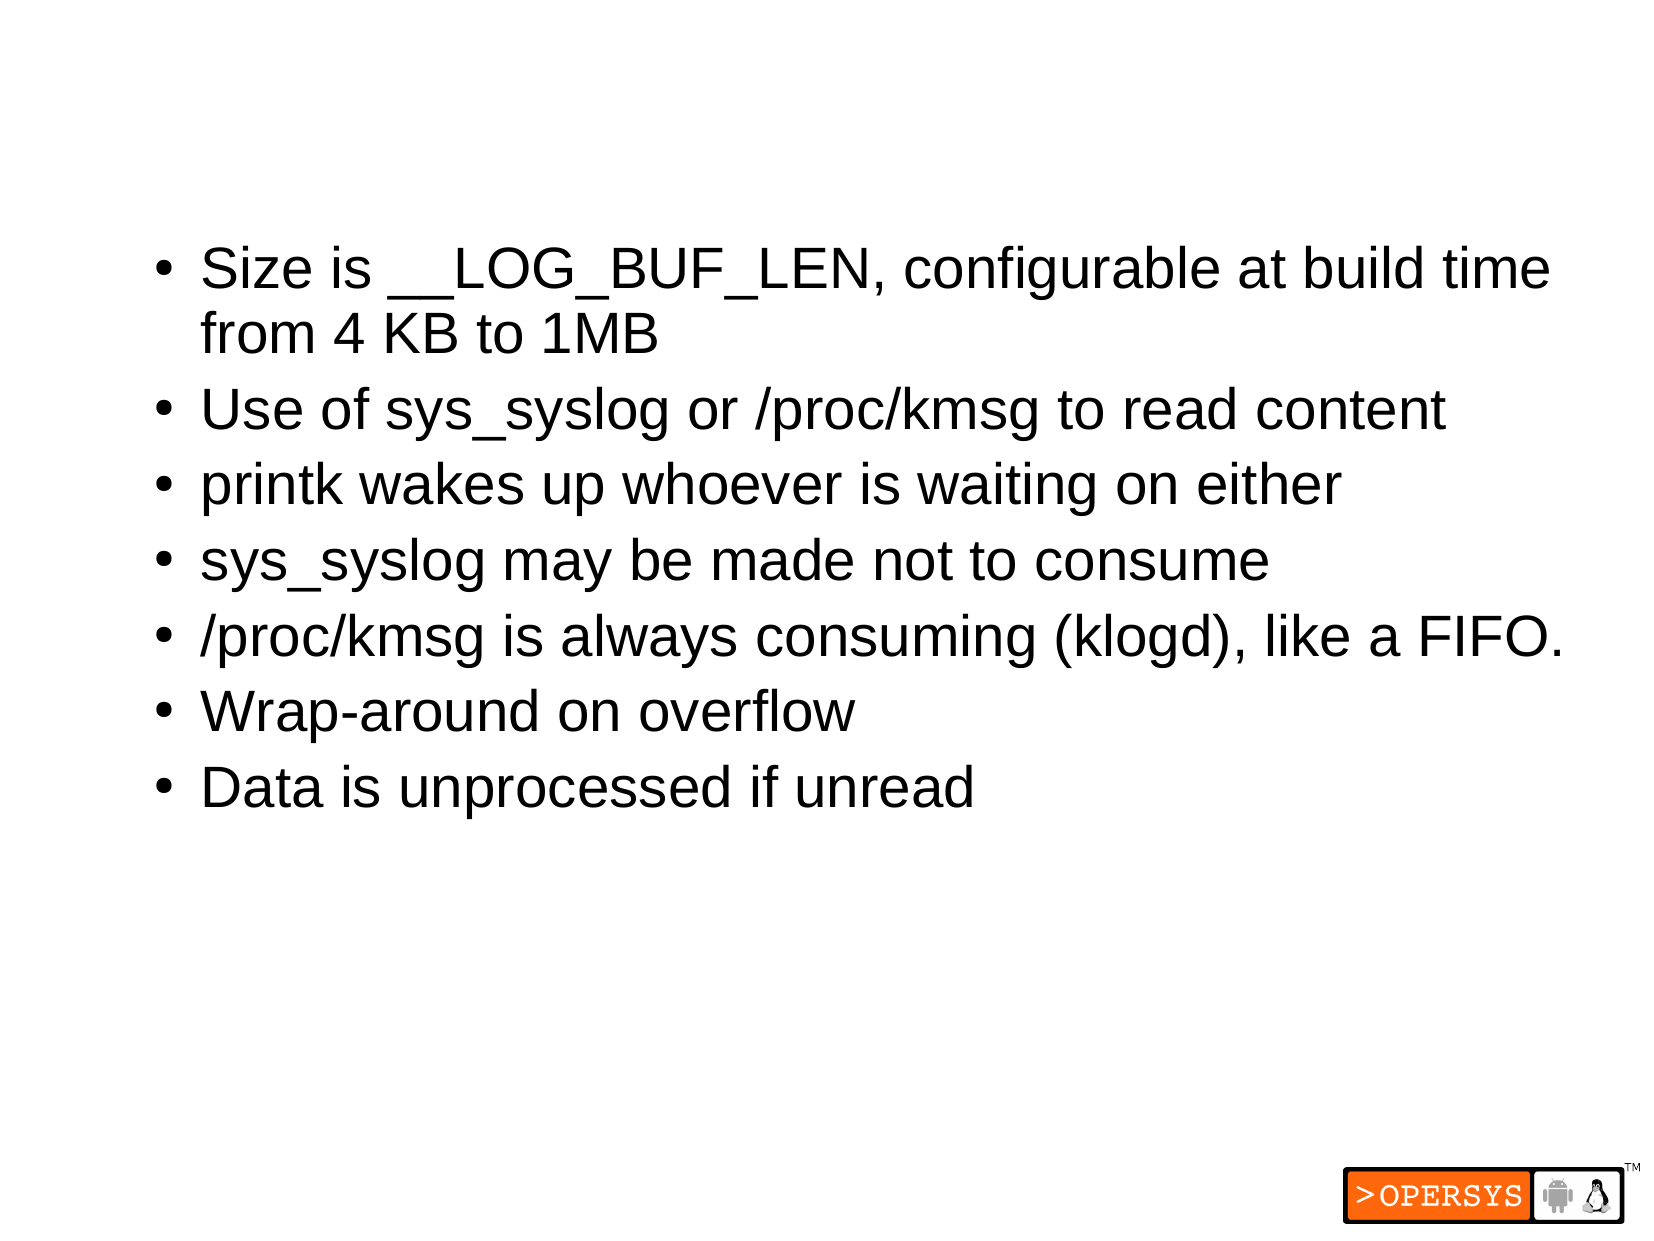

# Size is __LOG_BUF_LEN, configurable at build time from 4 KB to 1MB
Use of sys_syslog or /proc/kmsg to read content
printk wakes up whoever is waiting on either
sys_syslog may be made not to consume
/proc/kmsg is always consuming (klogd), like a FIFO.
Wrap-around on overflow
Data is unprocessed if unread